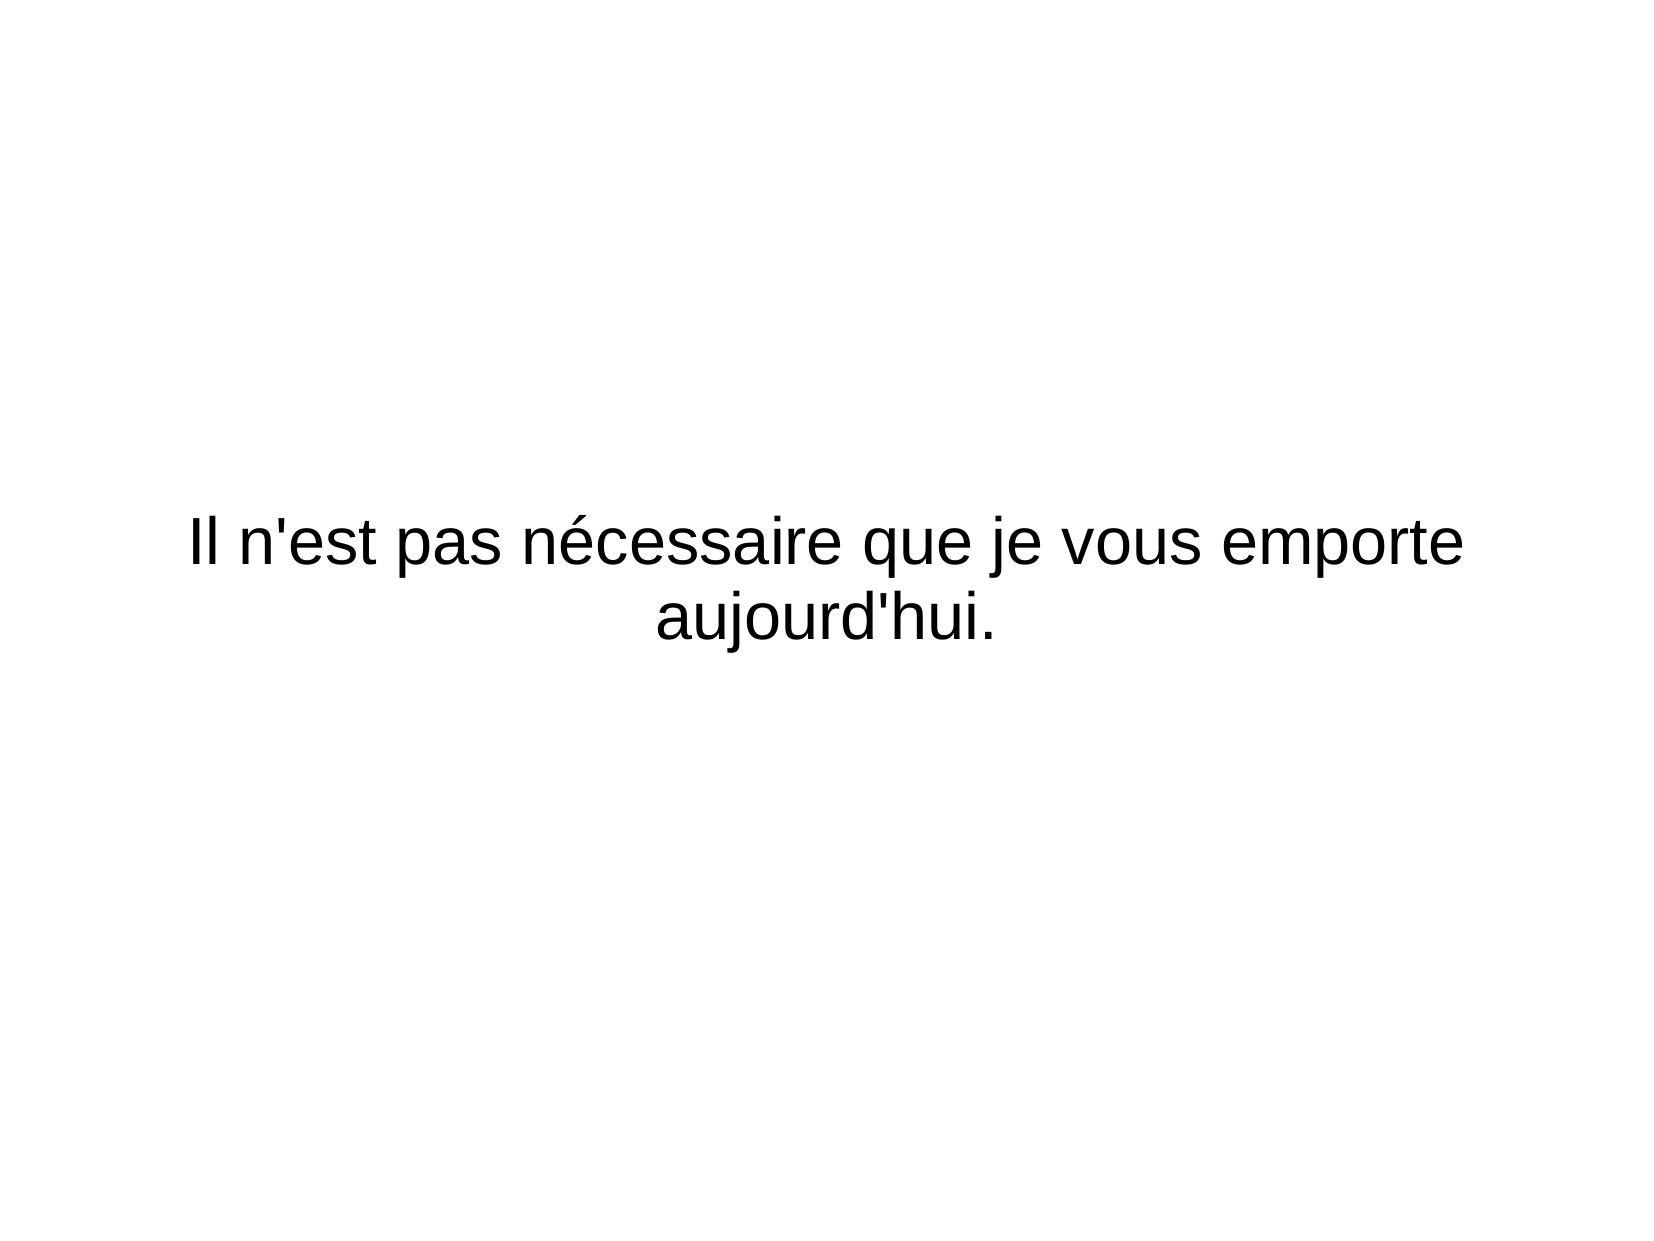

# Il n'est pas nécessaire que je vous emporte aujourd'hui.